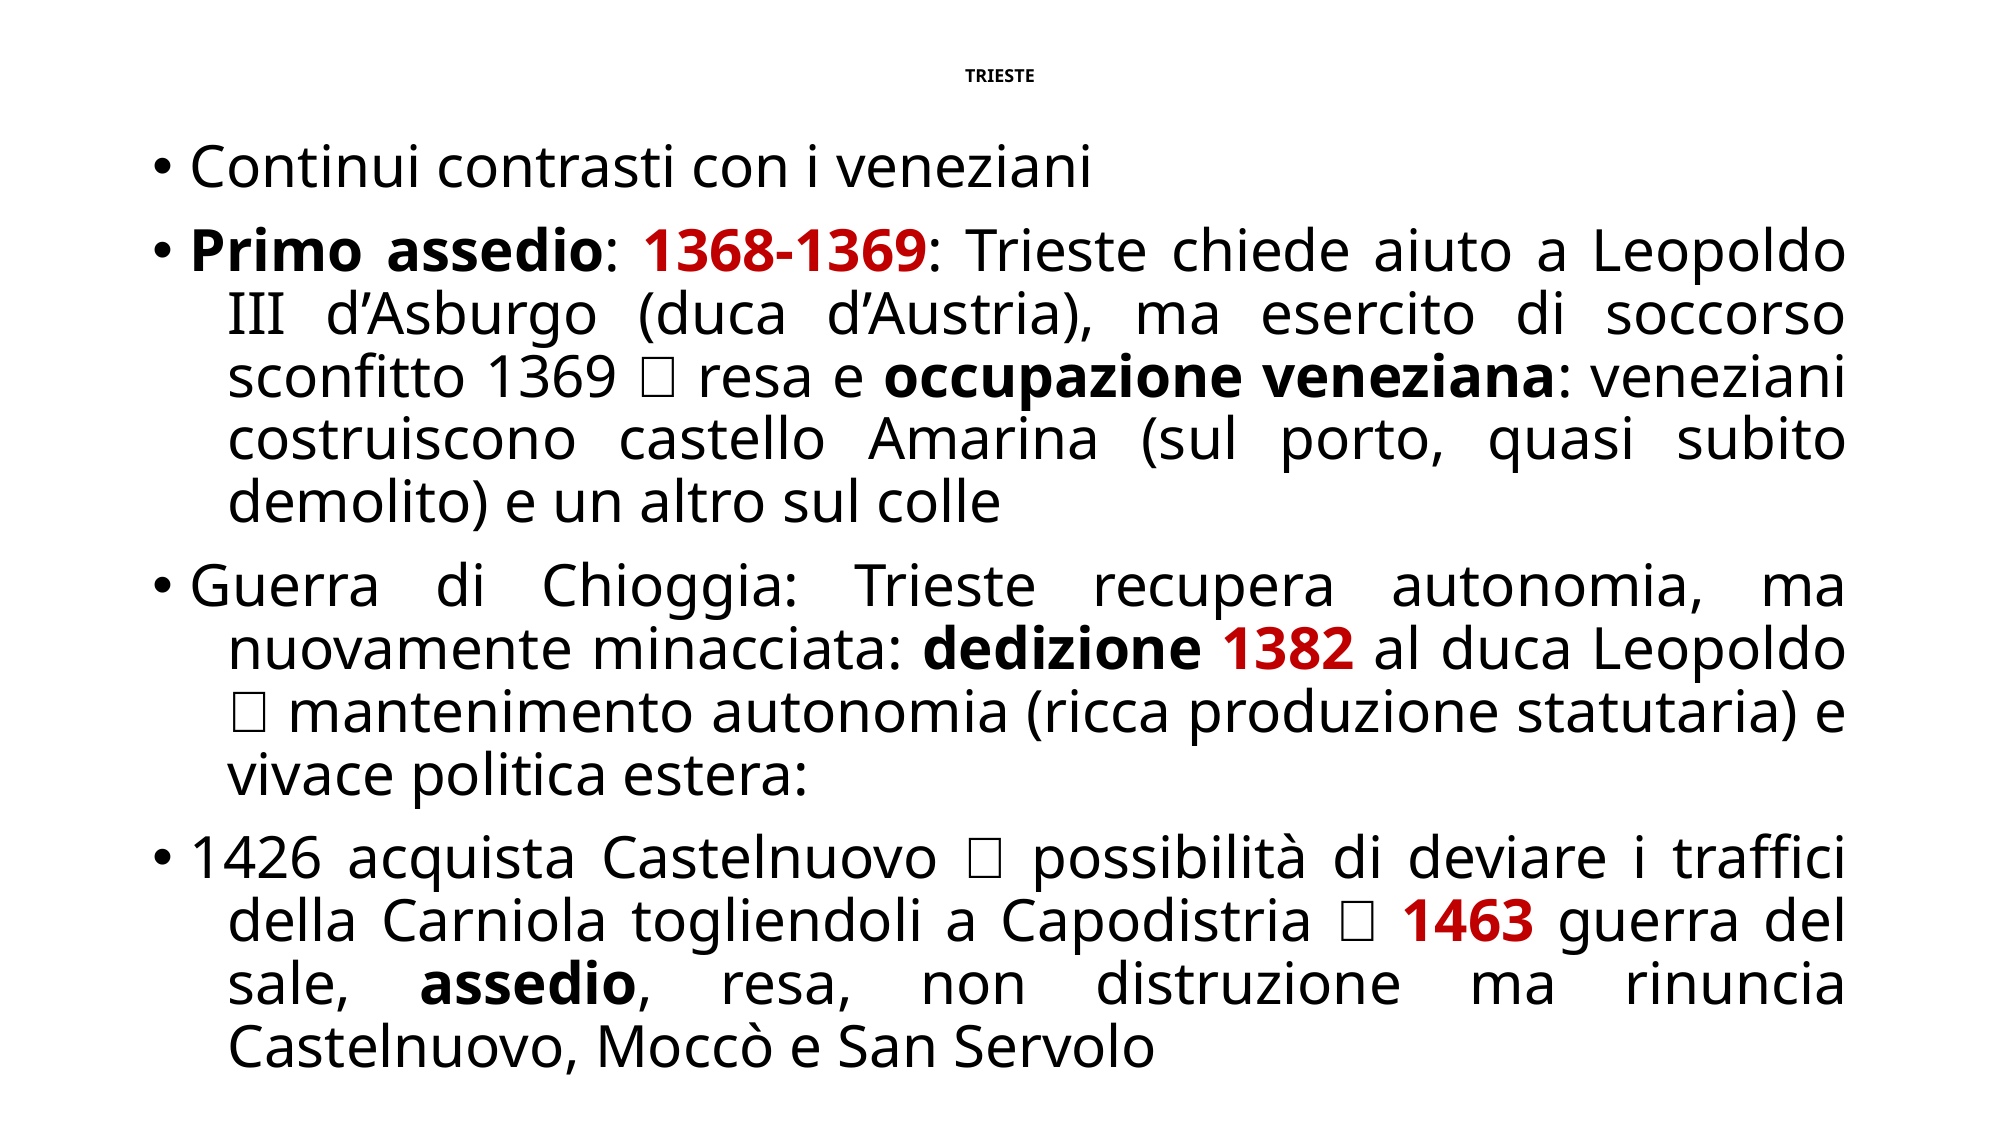

# TRIESTE
Continui contrasti con i veneziani
Primo assedio: 1368-1369: Trieste chiede aiuto a Leopoldo III d’Asburgo (duca d’Austria), ma esercito di soccorso sconfitto 1369  resa e occupazione veneziana: veneziani costruiscono castello Amarina (sul porto, quasi subito demolito) e un altro sul colle
Guerra di Chioggia: Trieste recupera autonomia, ma nuovamente minacciata: dedizione 1382 al duca Leopoldo  mantenimento autonomia (ricca produzione statutaria) e vivace politica estera:
1426 acquista Castelnuovo  possibilità di deviare i traffici della Carniola togliendoli a Capodistria  1463 guerra del sale, assedio, resa, non distruzione ma rinuncia Castelnuovo, Moccò e San Servolo